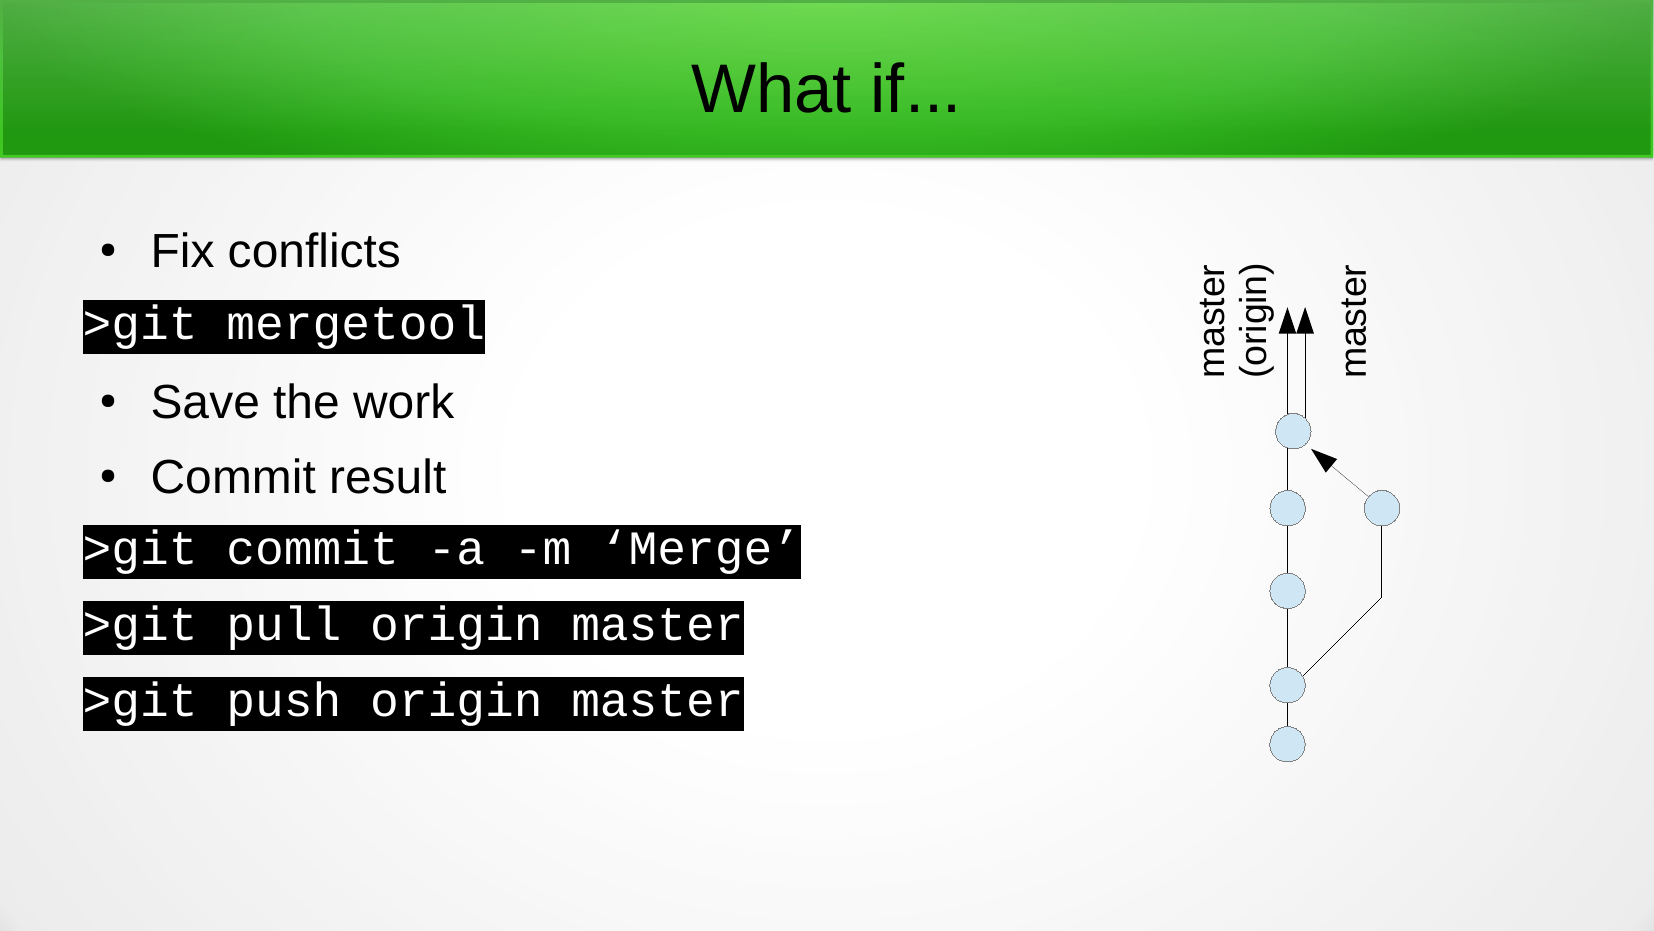

# What if...
Fix conflicts
>git mergetool
Save the work
Commit result
>git commit -a -m ‘Merge’
>git pull origin master
>git push origin master
master (origin)
master